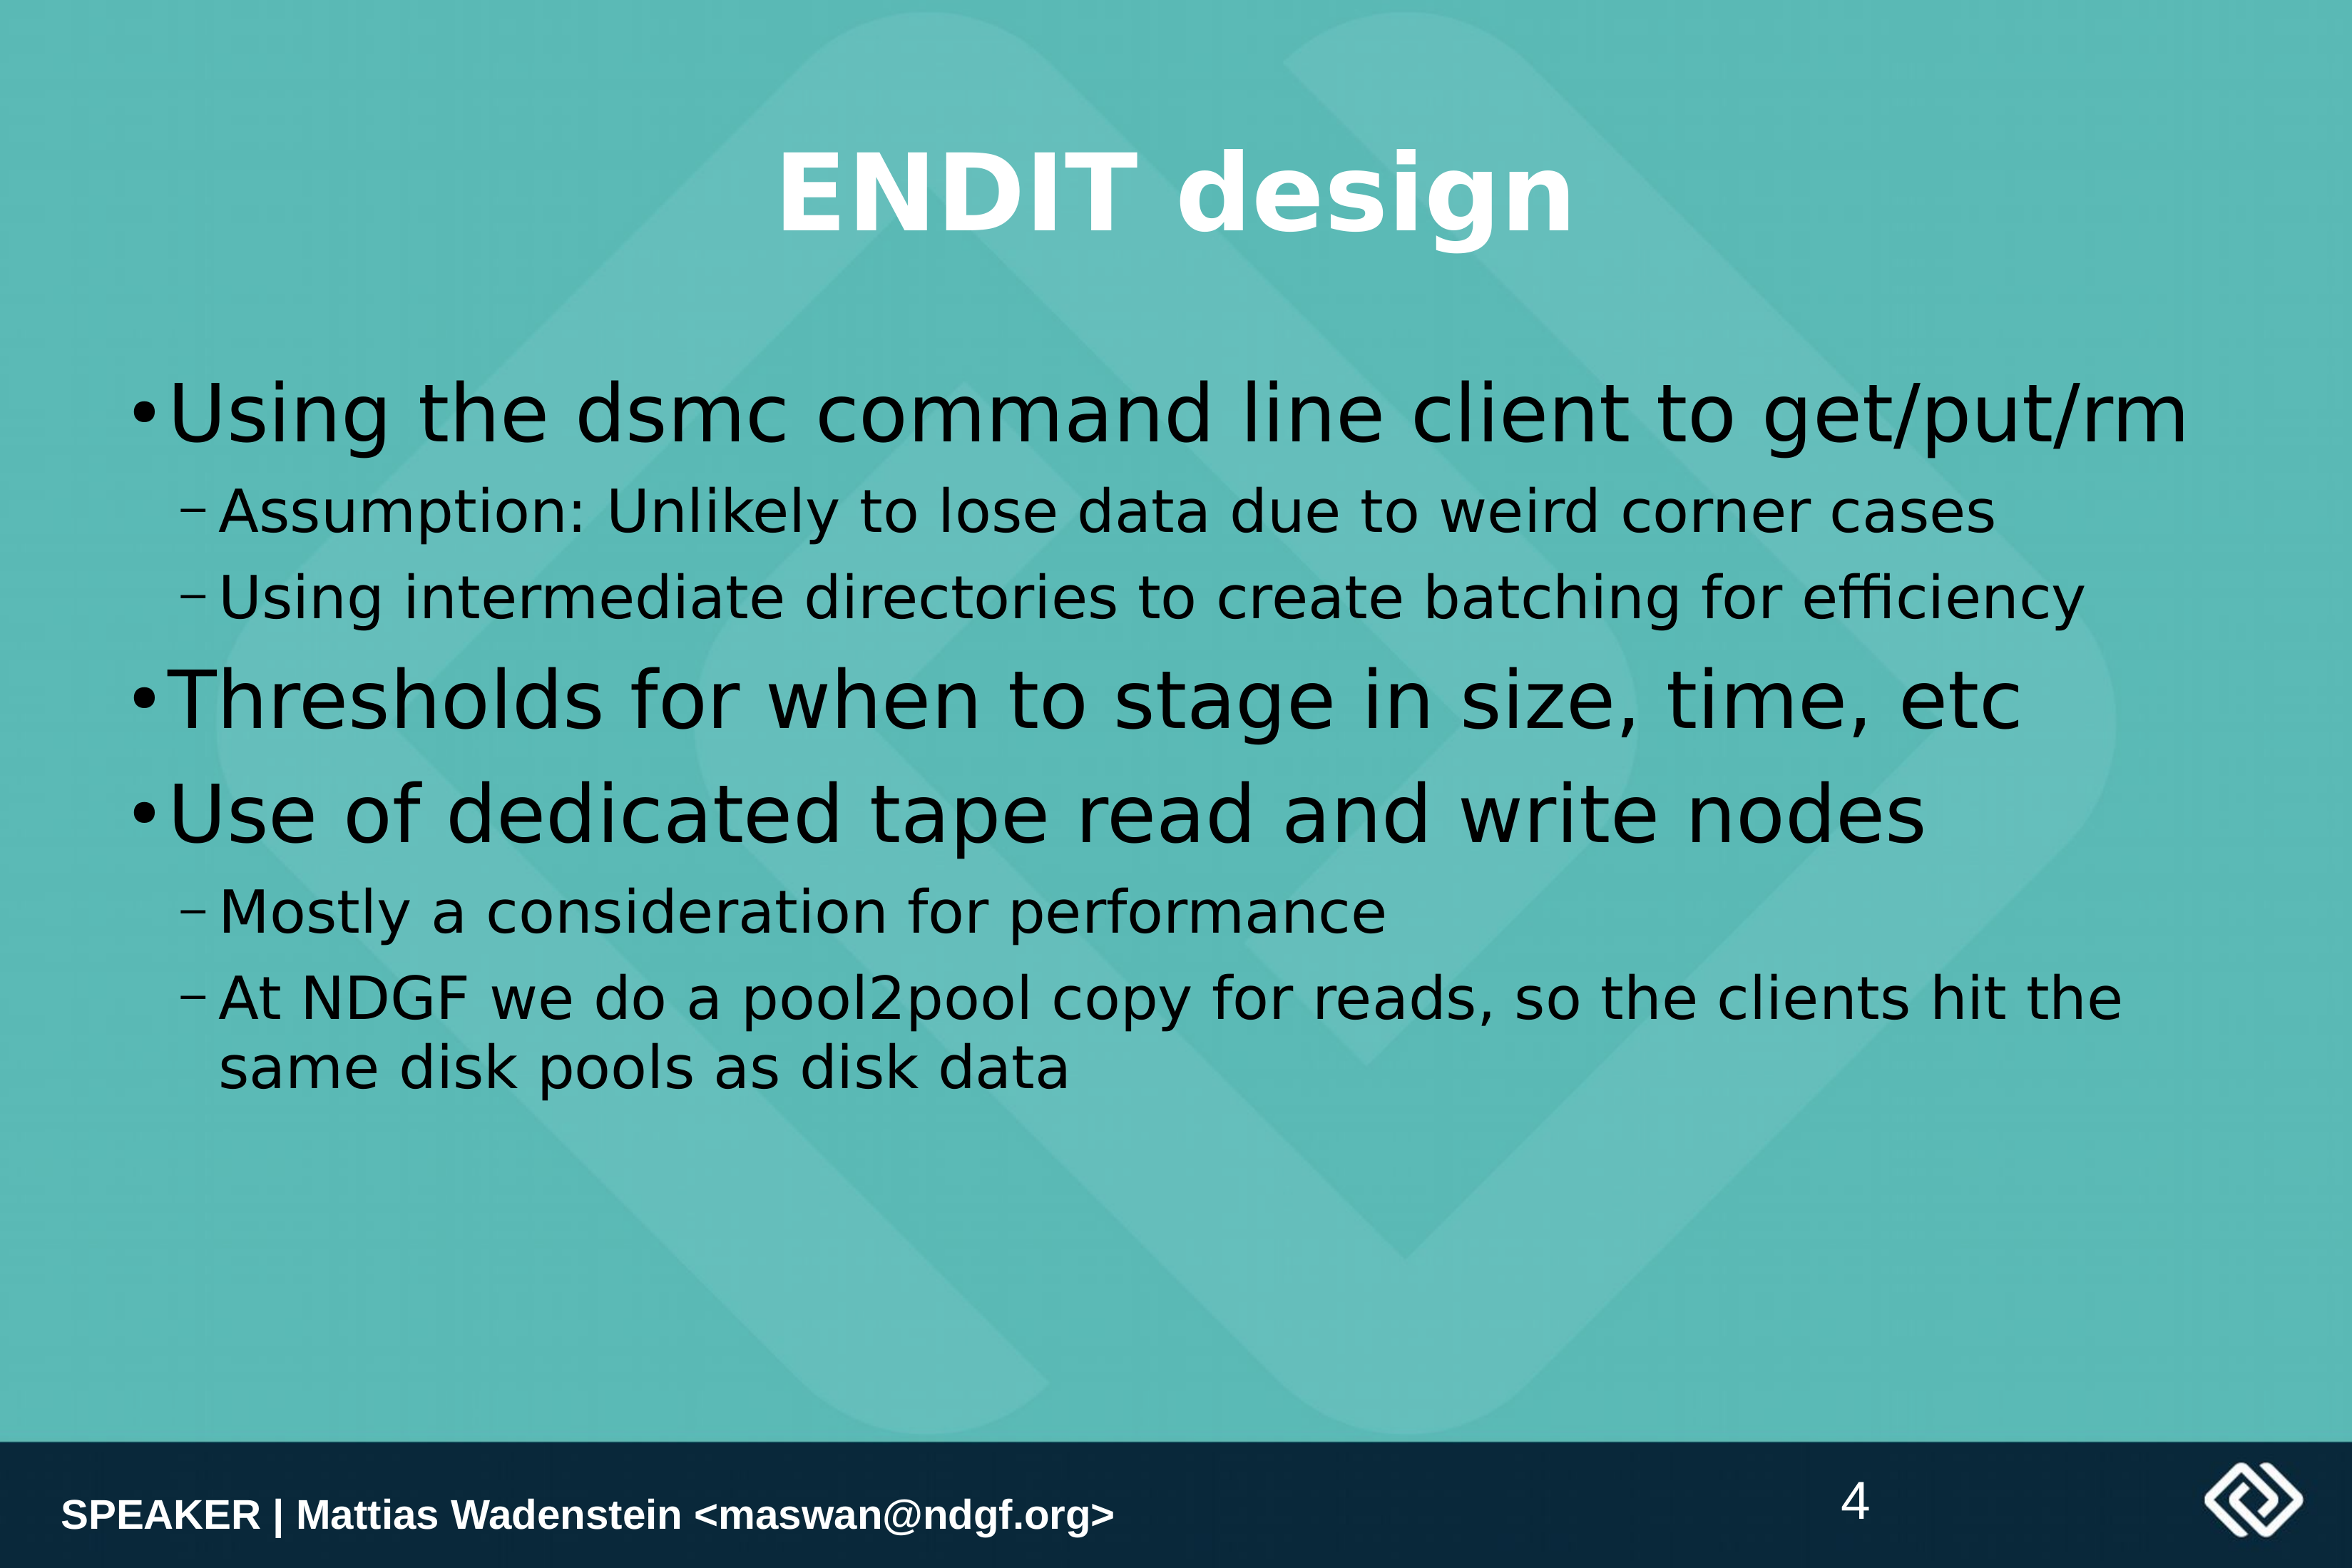

# ENDIT design
Using the dsmc command line client to get/put/rm
Assumption: Unlikely to lose data due to weird corner cases
Using intermediate directories to create batching for efficiency
Thresholds for when to stage in size, time, etc
Use of dedicated tape read and write nodes
Mostly a consideration for performance
At NDGF we do a pool2pool copy for reads, so the clients hit the same disk pools as disk data